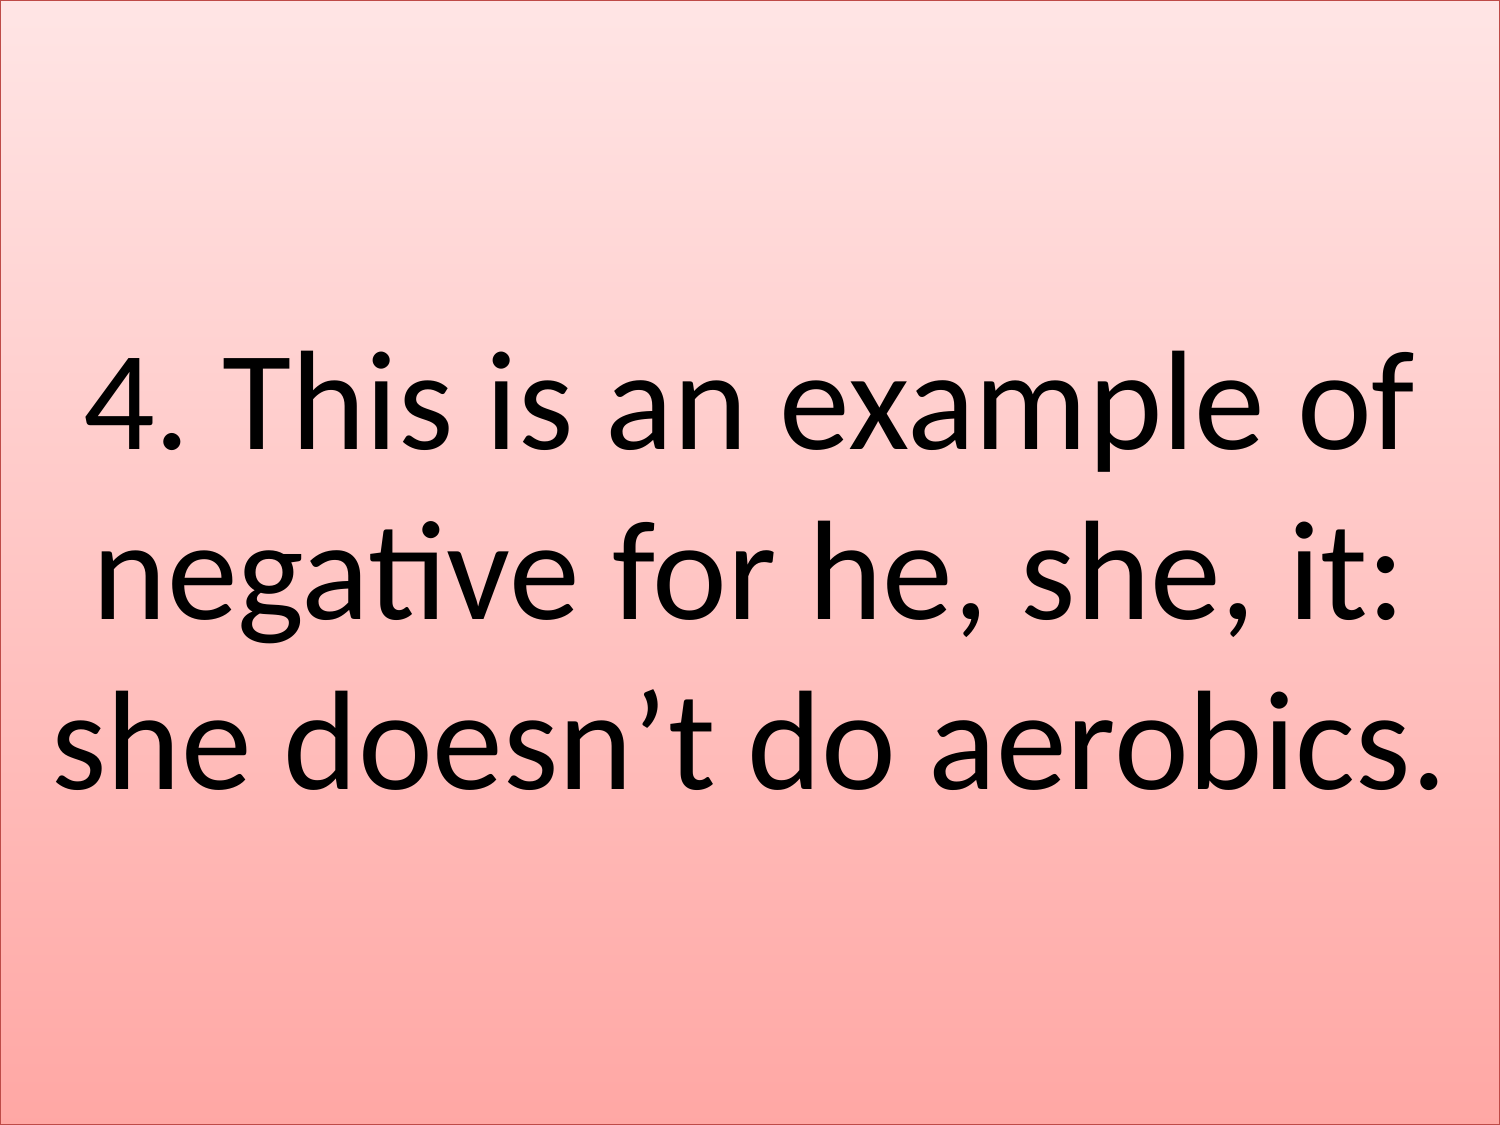

# 4. This is an example of negative for he, she, it: she doesn’t do aerobics.